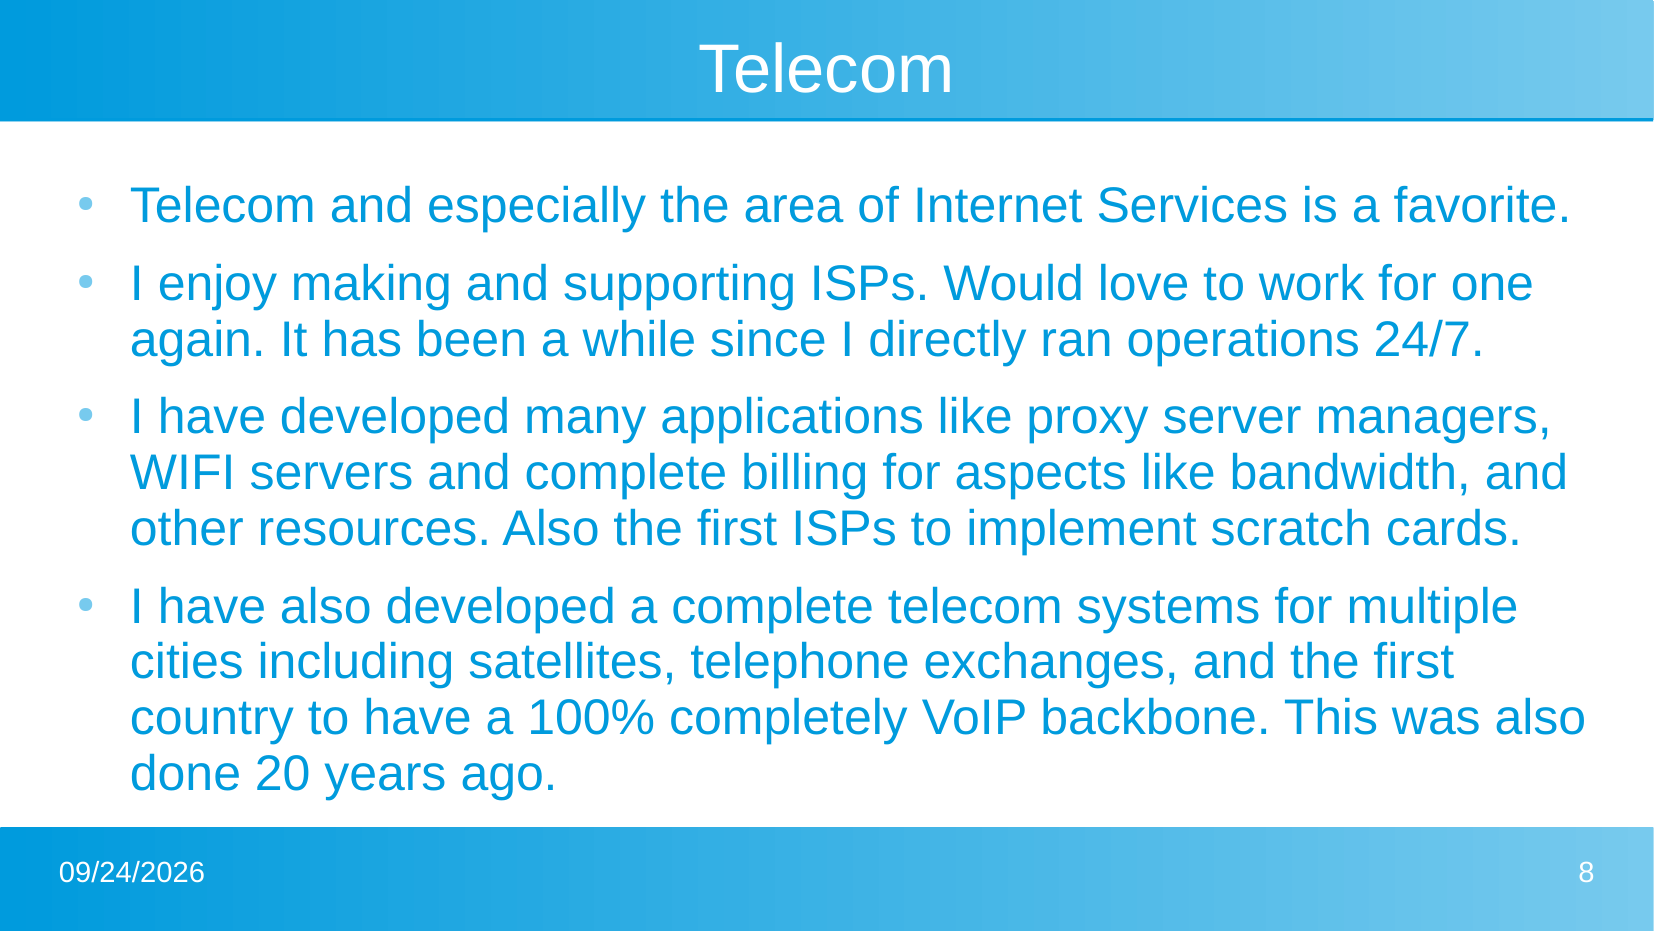

# Telecom
Telecom and especially the area of Internet Services is a favorite.
I enjoy making and supporting ISPs. Would love to work for one again. It has been a while since I directly ran operations 24/7.
I have developed many applications like proxy server managers, WIFI servers and complete billing for aspects like bandwidth, and other resources. Also the first ISPs to implement scratch cards.
I have also developed a complete telecom systems for multiple cities including satellites, telephone exchanges, and the first country to have a 100% completely VoIP backbone. This was also done 20 years ago.
8